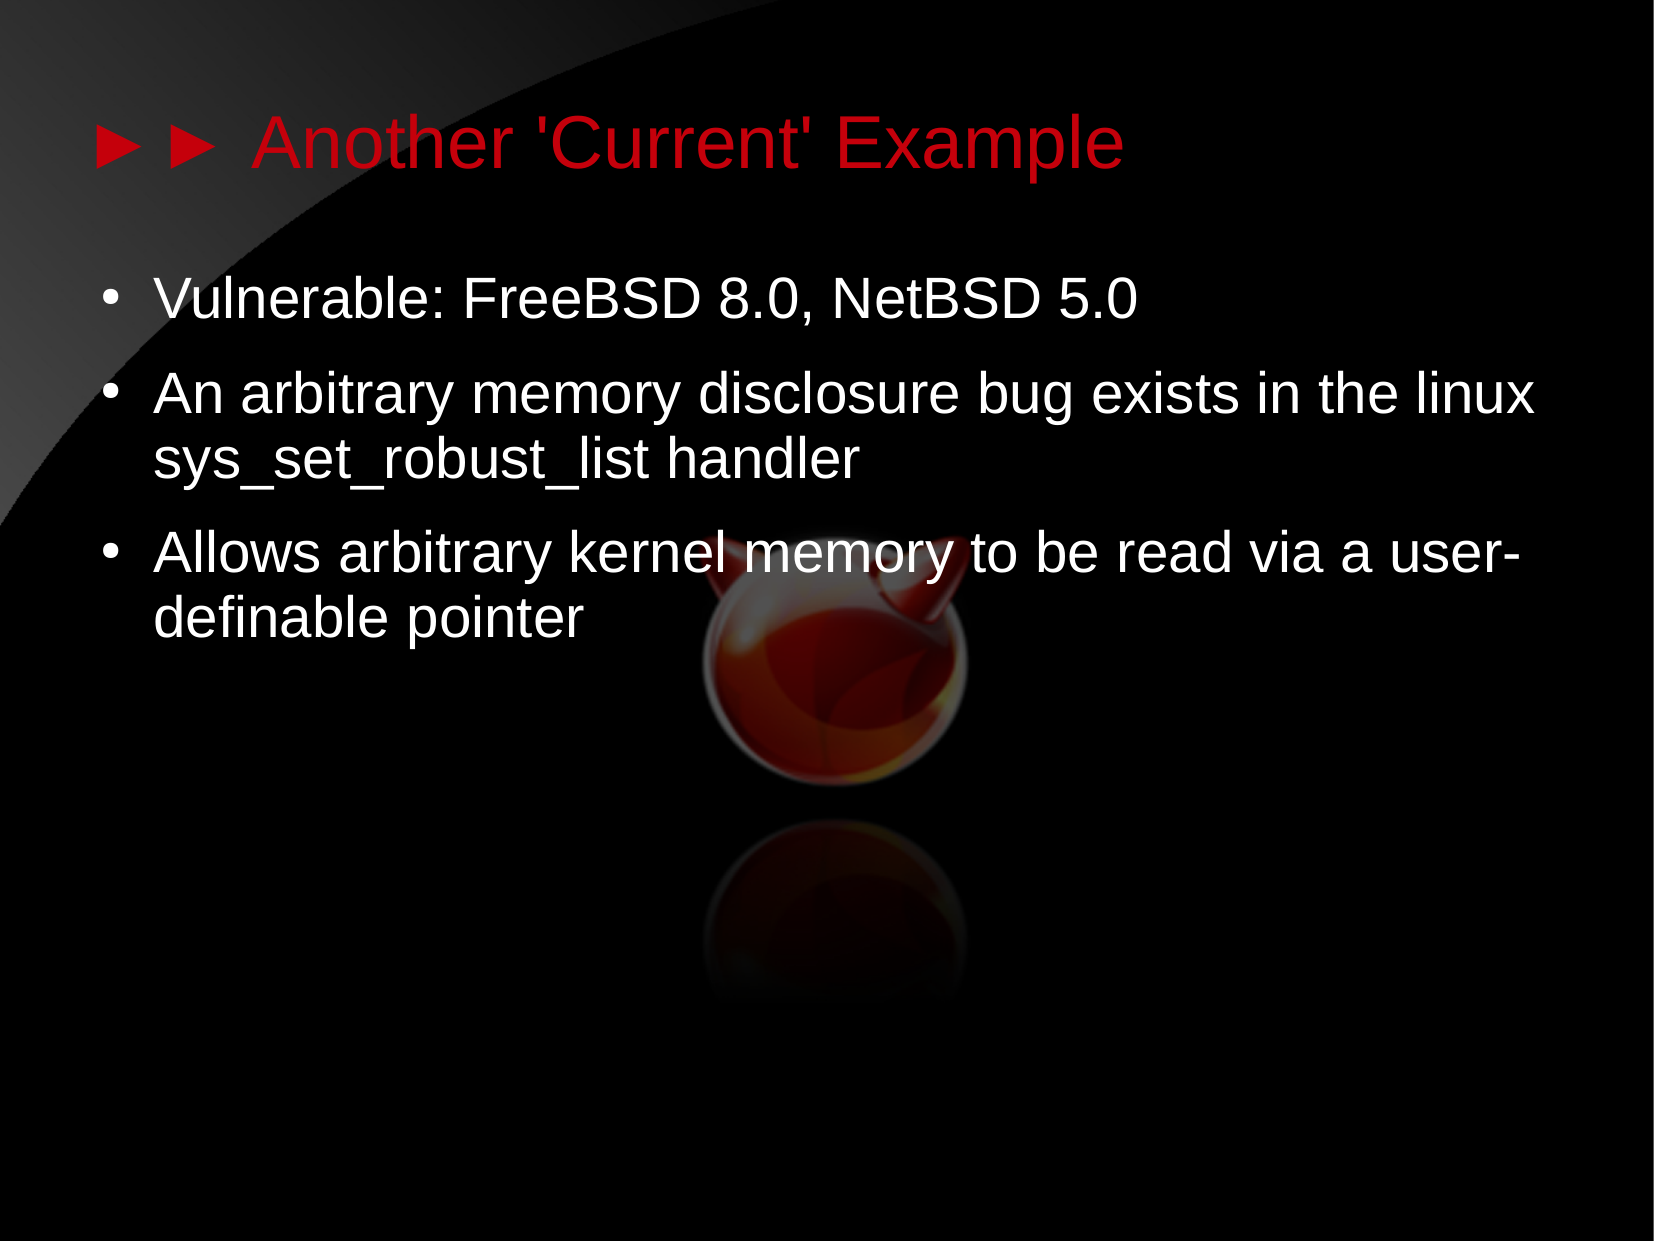

# ►► Another 'Current' Example
Vulnerable: FreeBSD 8.0, NetBSD 5.0
An arbitrary memory disclosure bug exists in the linux sys_set_robust_list handler
Allows arbitrary kernel memory to be read via a user-definable pointer